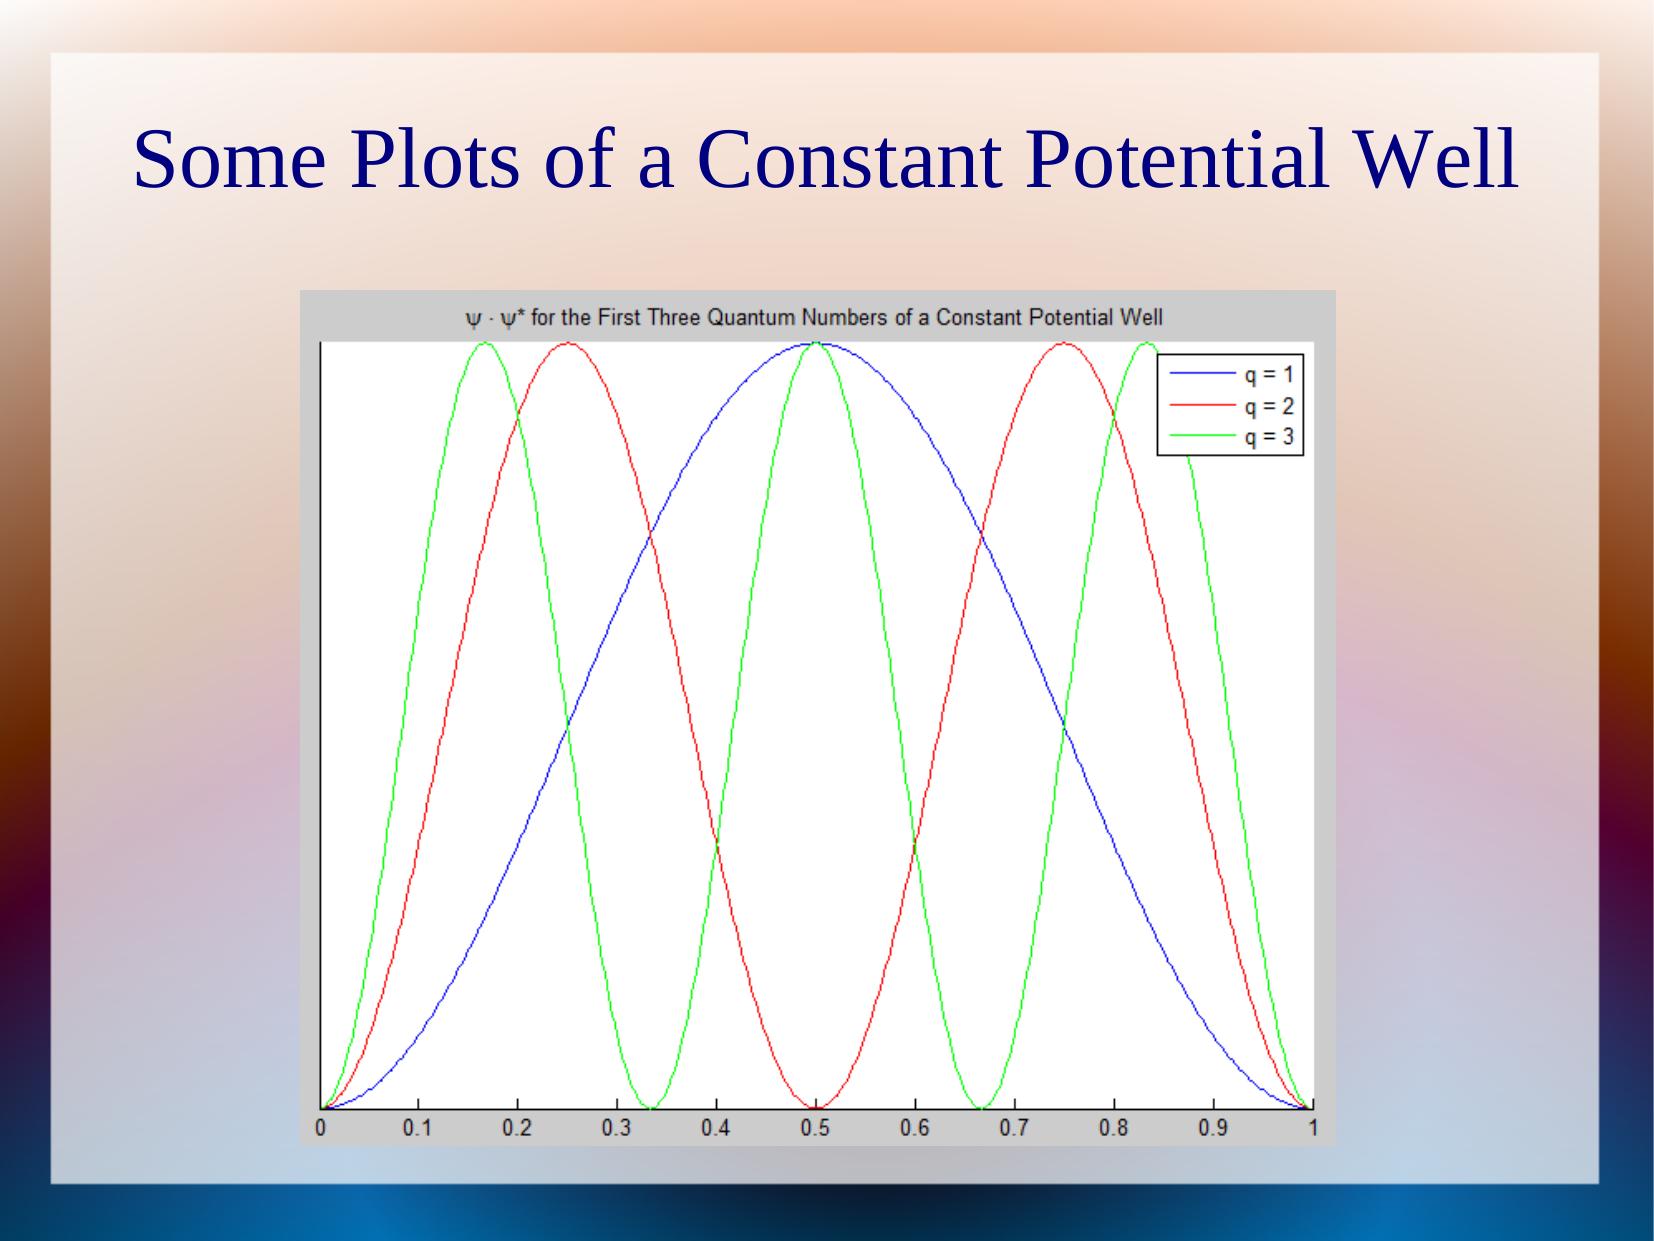

# Some Plots of a Constant Potential Well